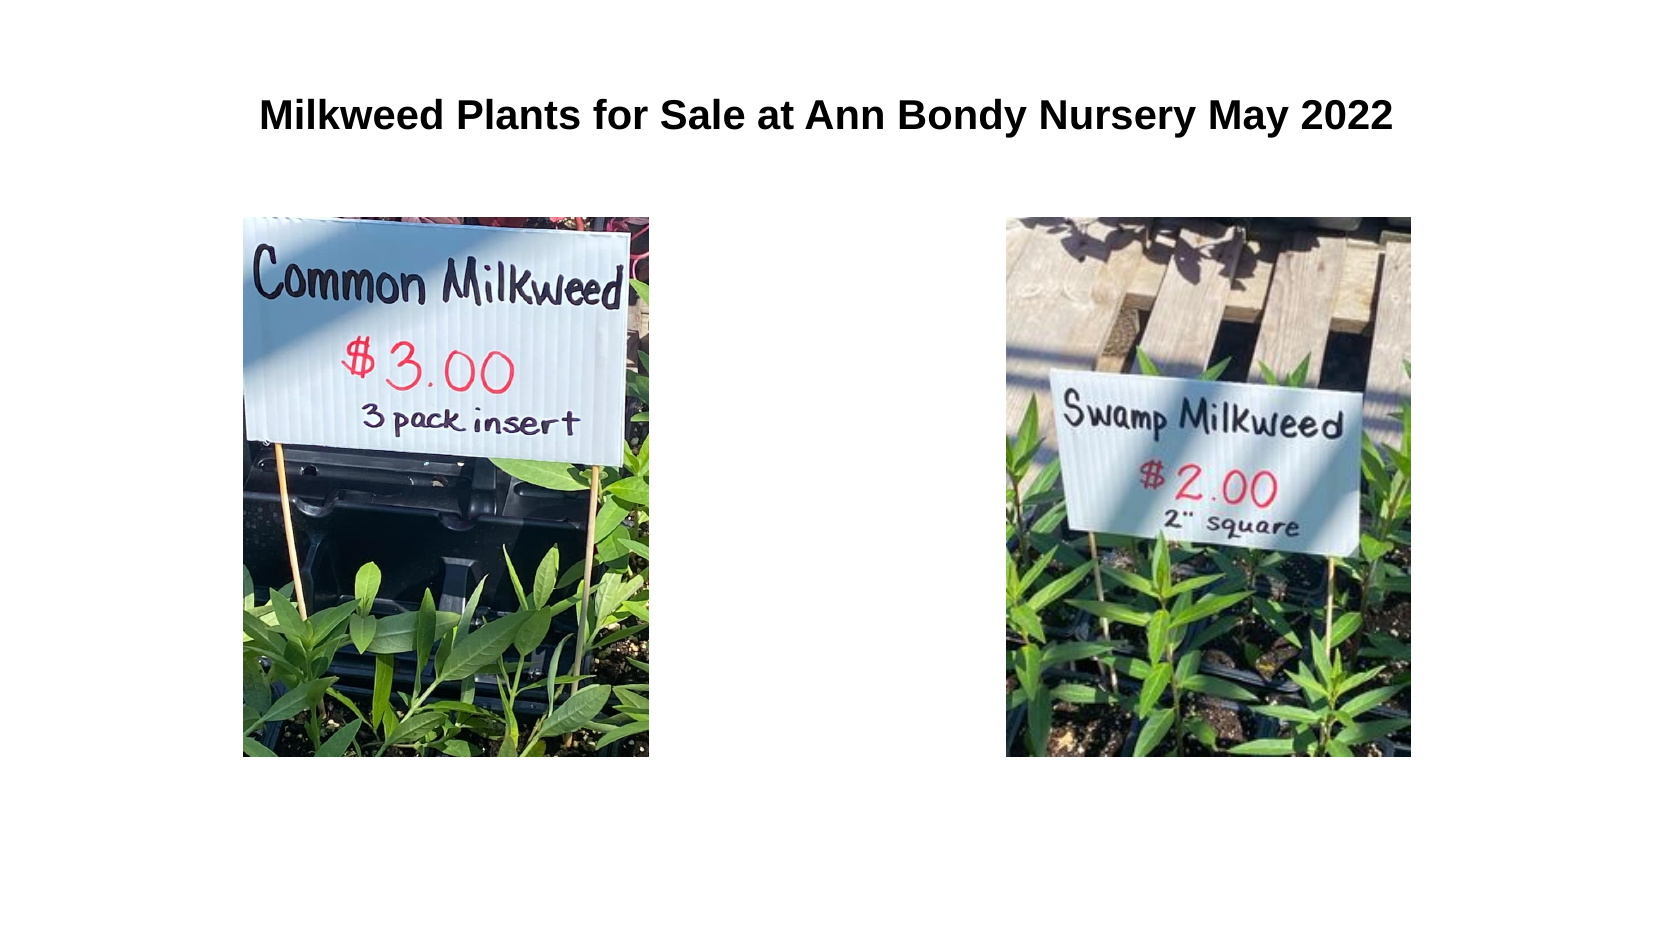

# Milkweed Plants for Sale at Ann Bondy Nursery May 2022